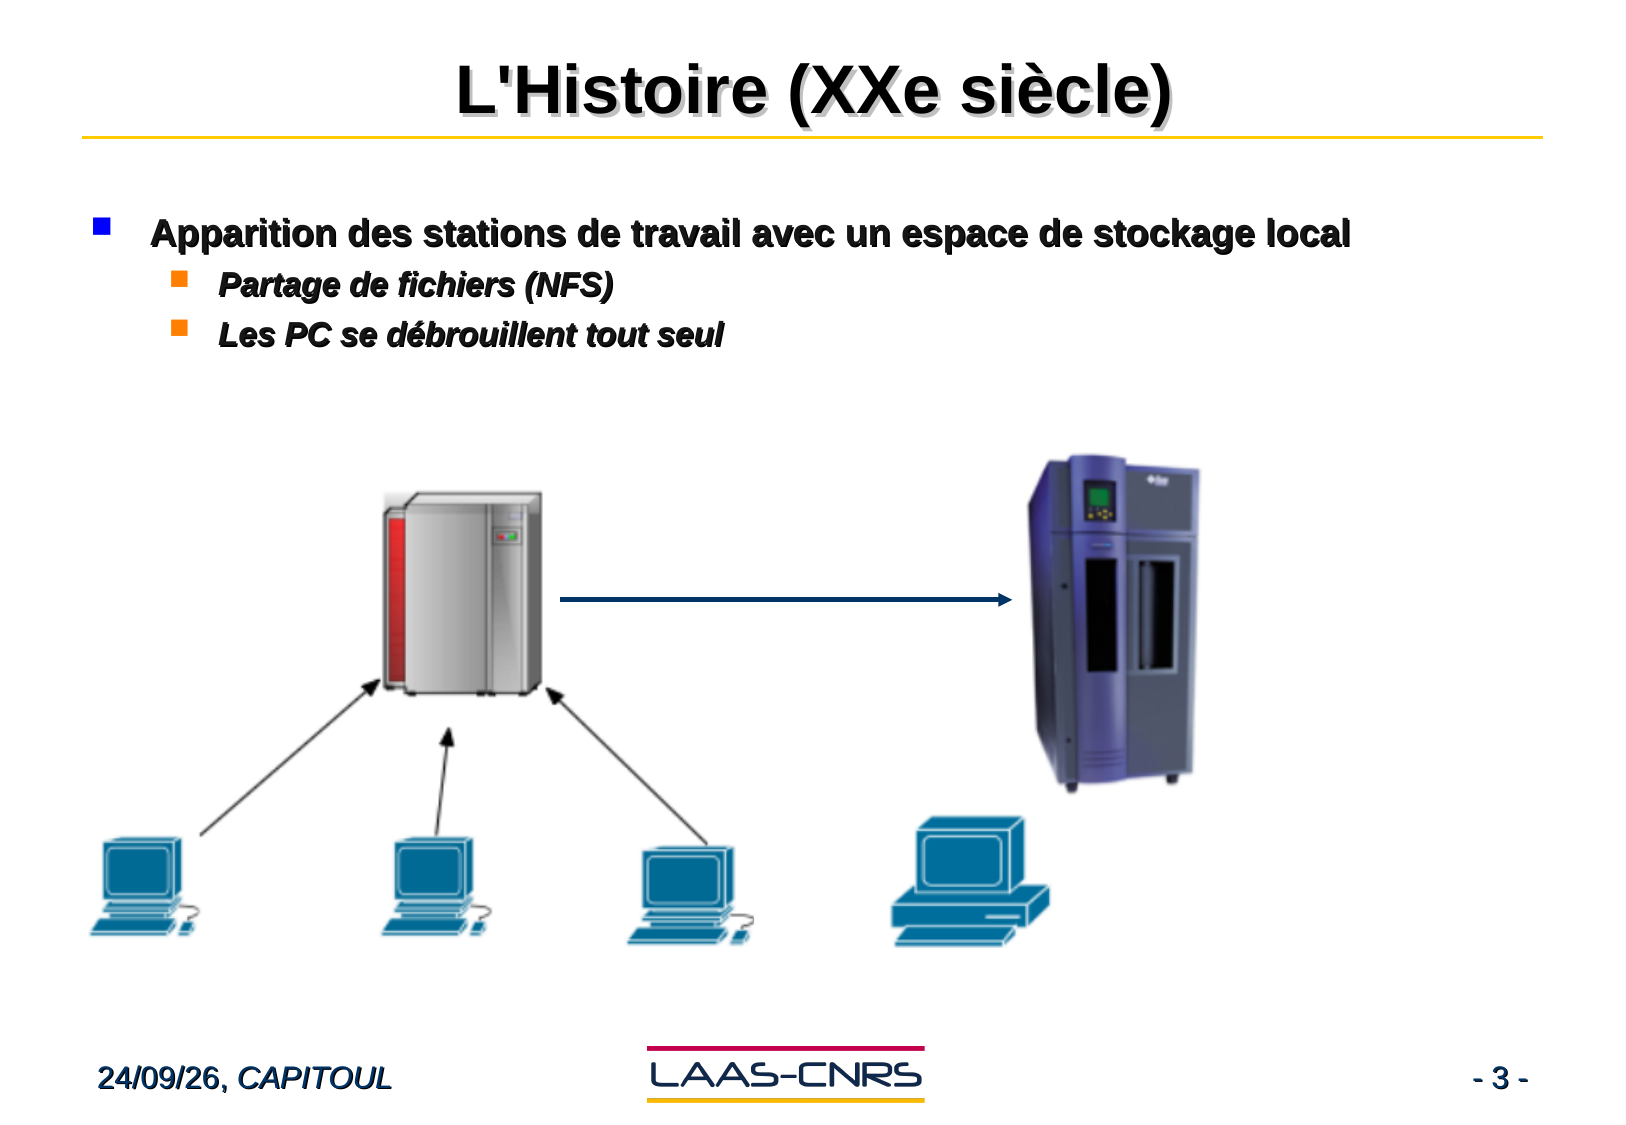

# L'Histoire (XXe siècle)
Apparition des stations de travail avec un espace de stockage local
Partage de fichiers (NFS)
Les PC se débrouillent tout seul
 , CAPITOUL